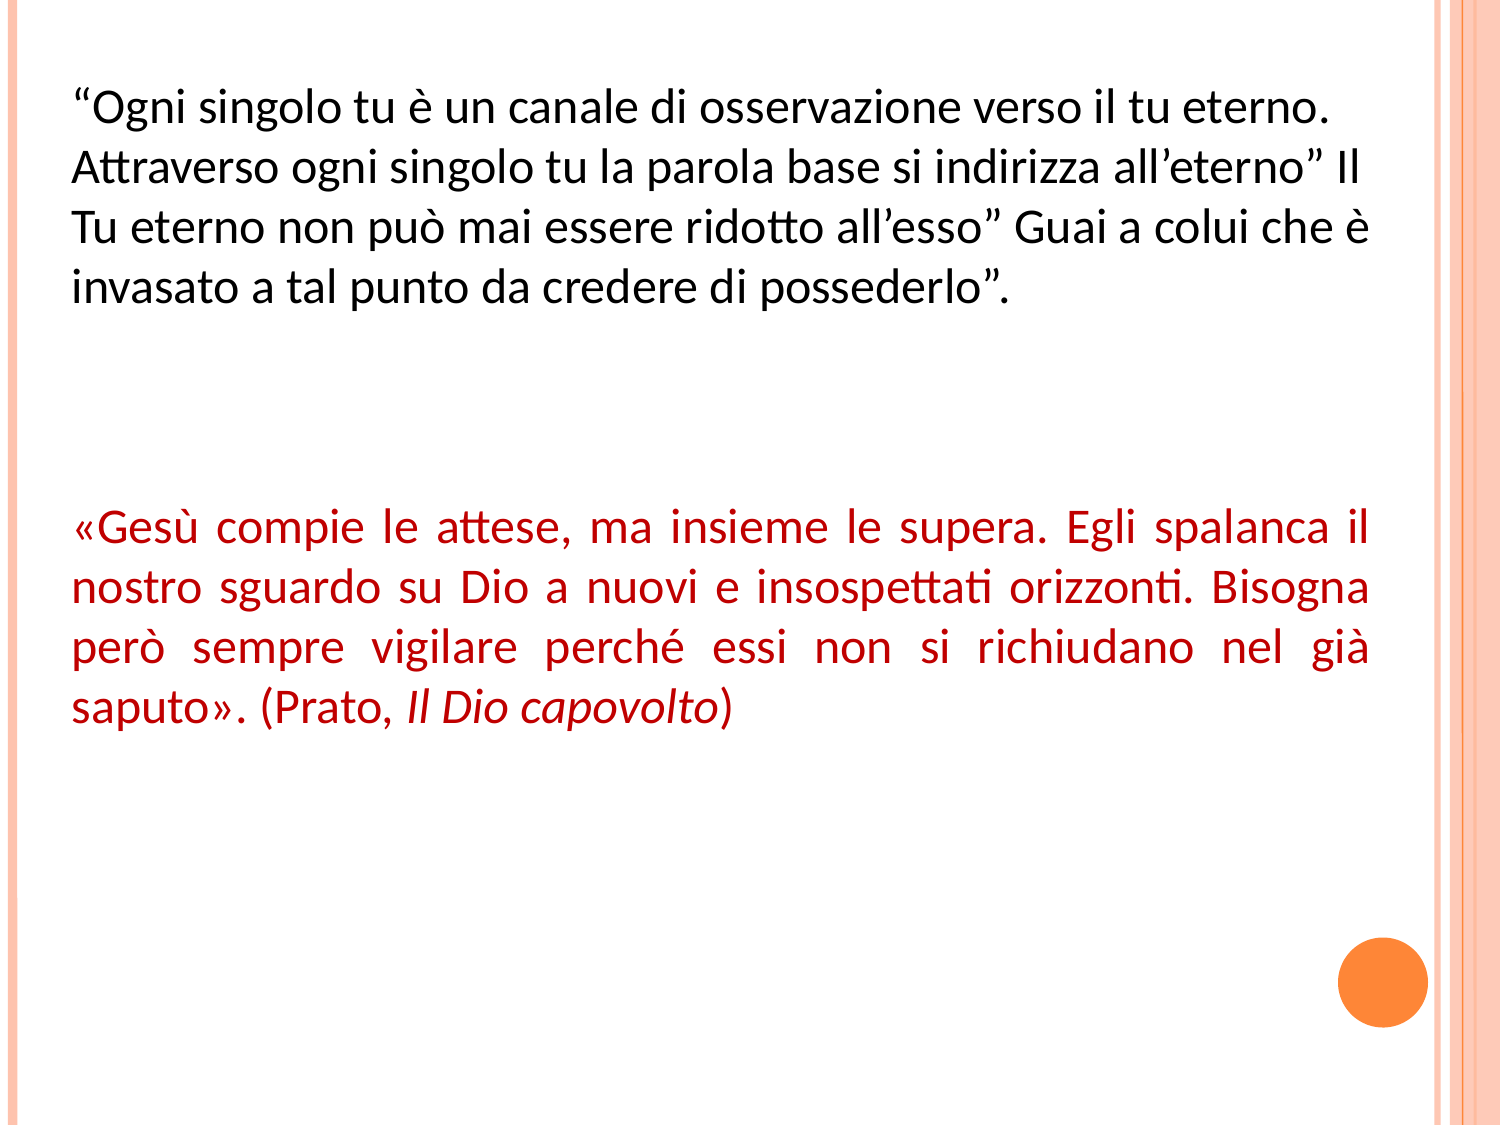

“Ogni singolo tu è un canale di osservazione verso il tu eterno. Attraverso ogni singolo tu la parola base si indirizza all’eterno” Il Tu eterno non può mai essere ridotto all’esso” Guai a colui che è invasato a tal punto da credere di possederlo”.
«Gesù compie le attese, ma insieme le supera. Egli spalanca il nostro sguardo su Dio a nuovi e insospettati orizzonti. Bisogna però sempre vigilare perché essi non si richiudano nel già saputo». (Prato, Il Dio capovolto)